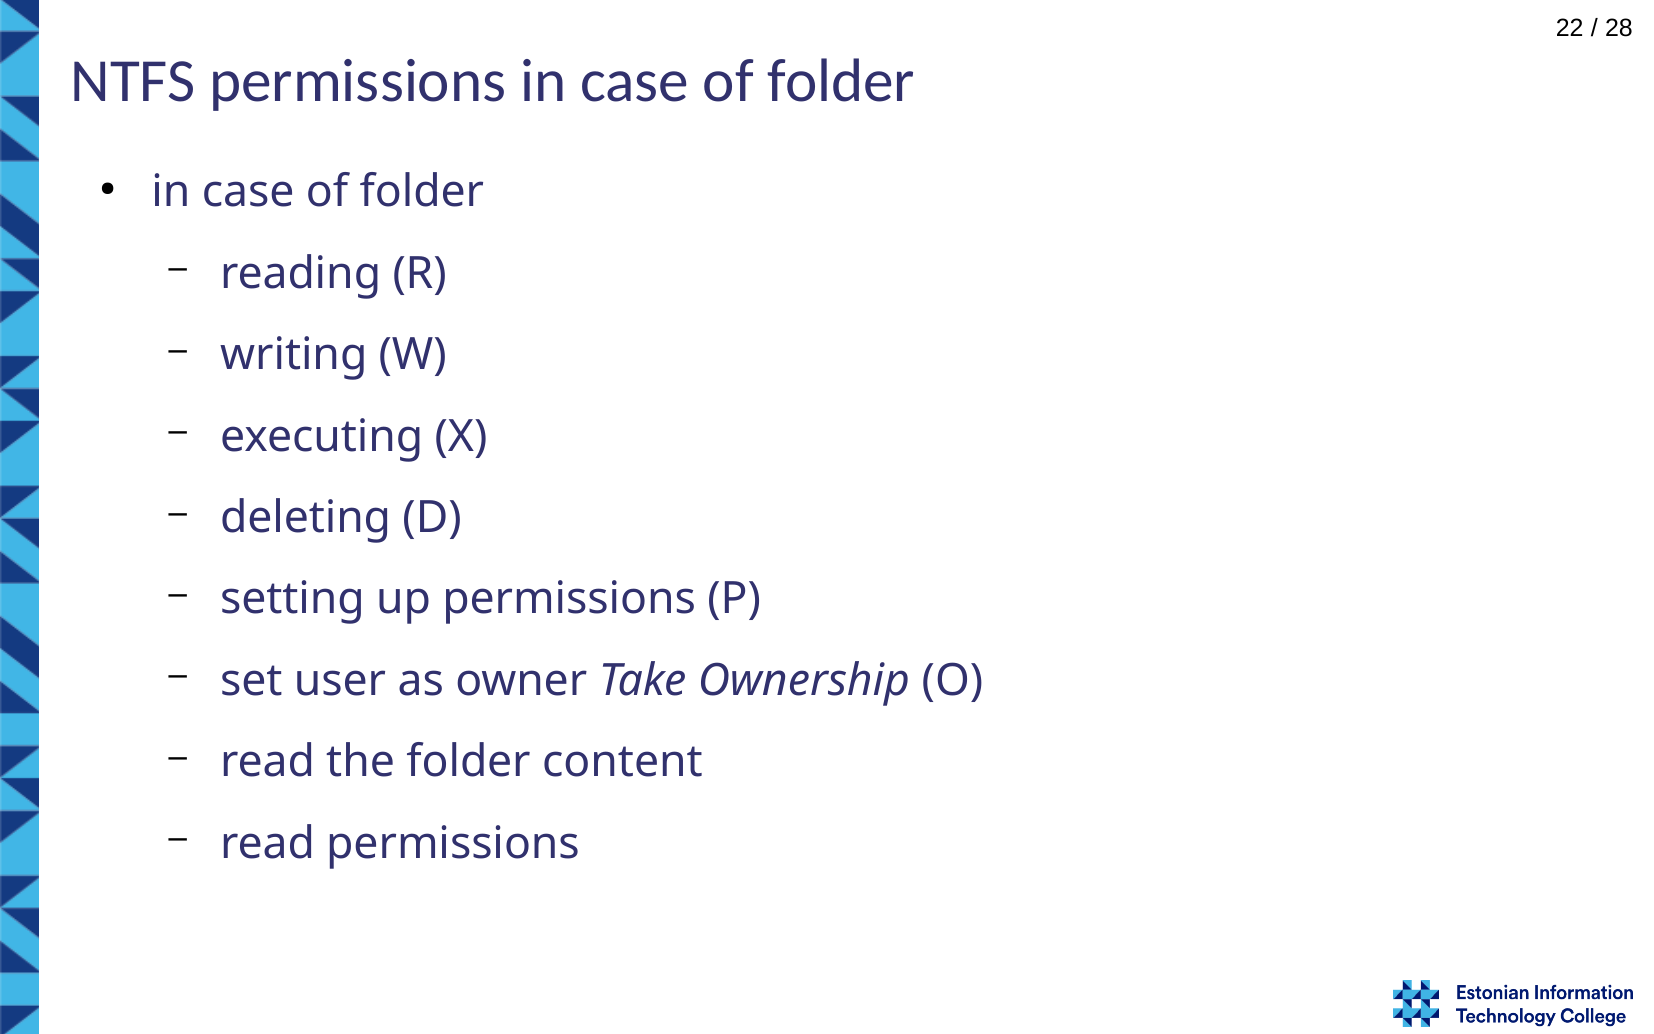

# NTFS permissions in case of folder
in case of folder
reading (R)
writing (W)
executing (X)
deleting (D)
setting up permissions (P)
set user as owner Take Ownership (O)
read the folder content
read permissions